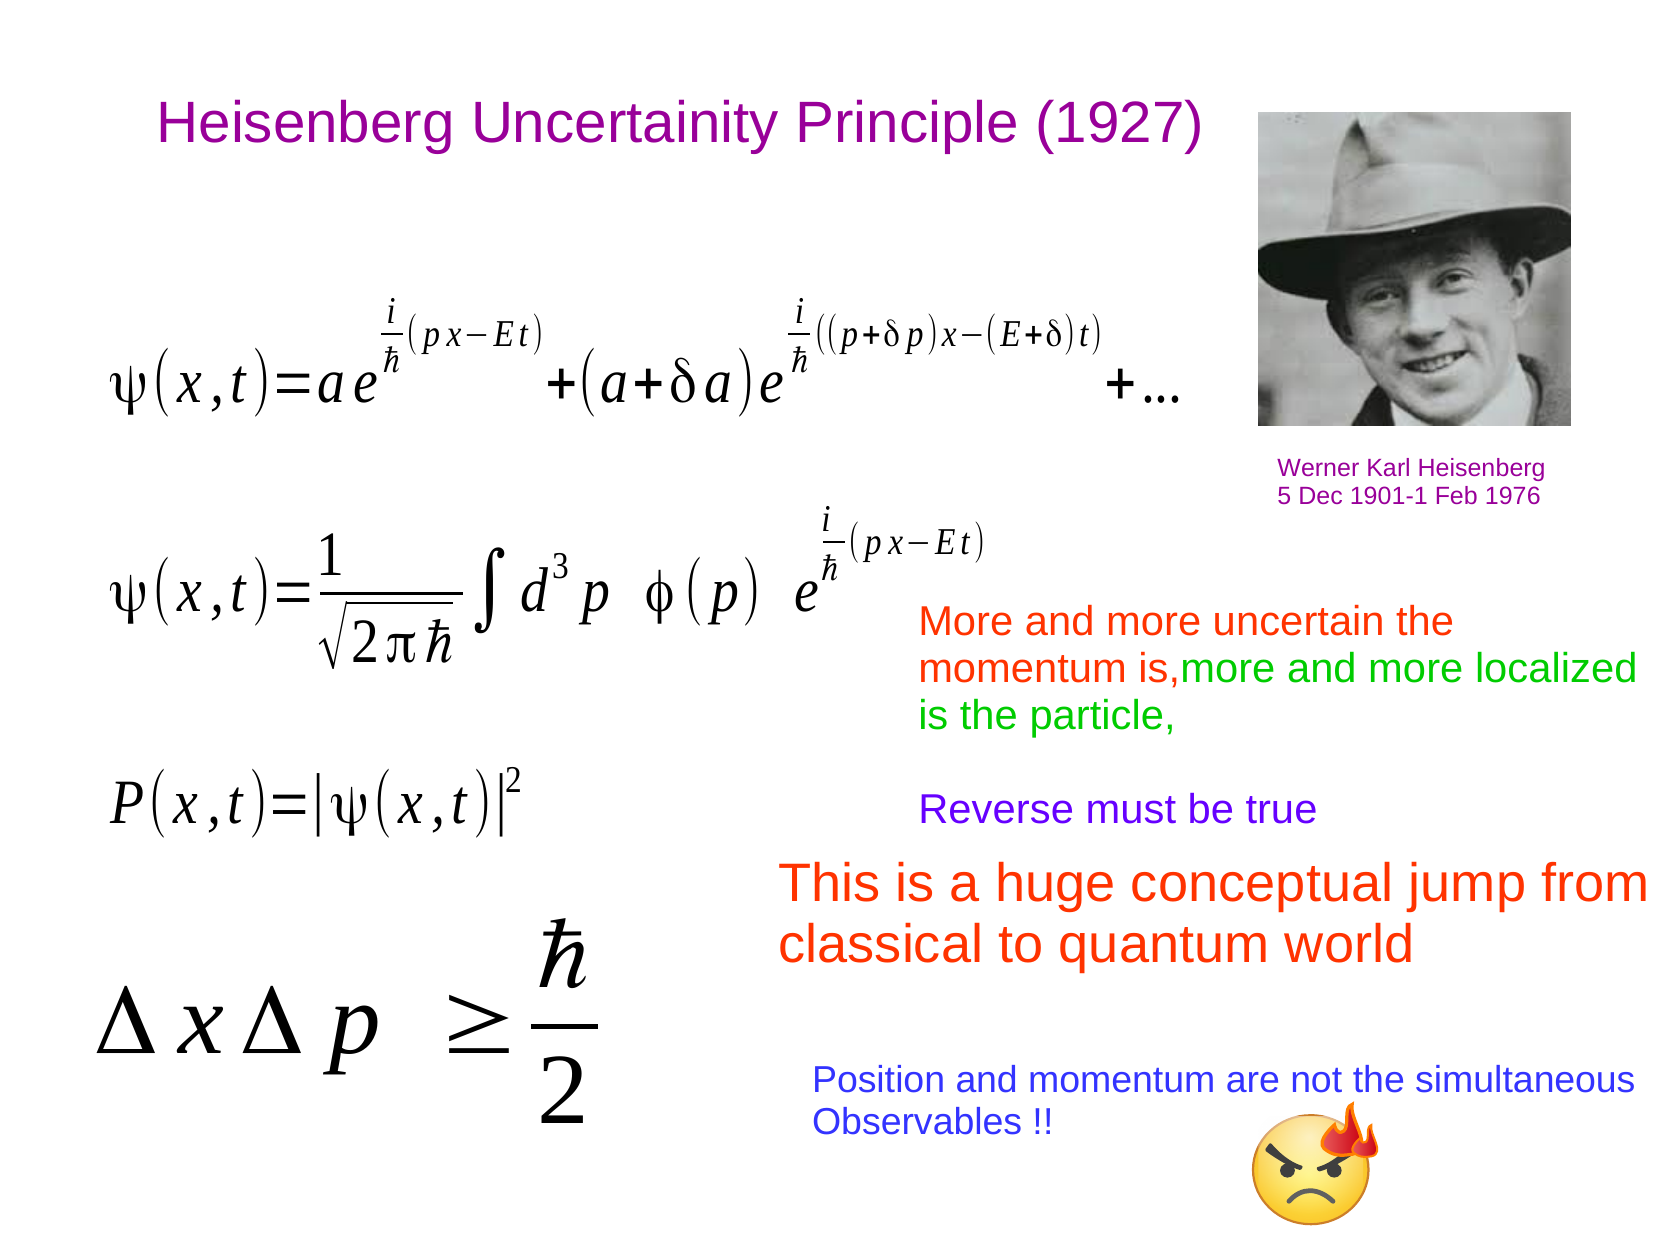

Heisenberg Uncertainity Principle (1927)
Werner Karl Heisenberg
5 Dec 1901-1 Feb 1976
More and more uncertain the
momentum is,more and more localized
is the particle,
Reverse must be true
This is a huge conceptual jump from
classical to quantum world
Position and momentum are not the simultaneous
Observables !!